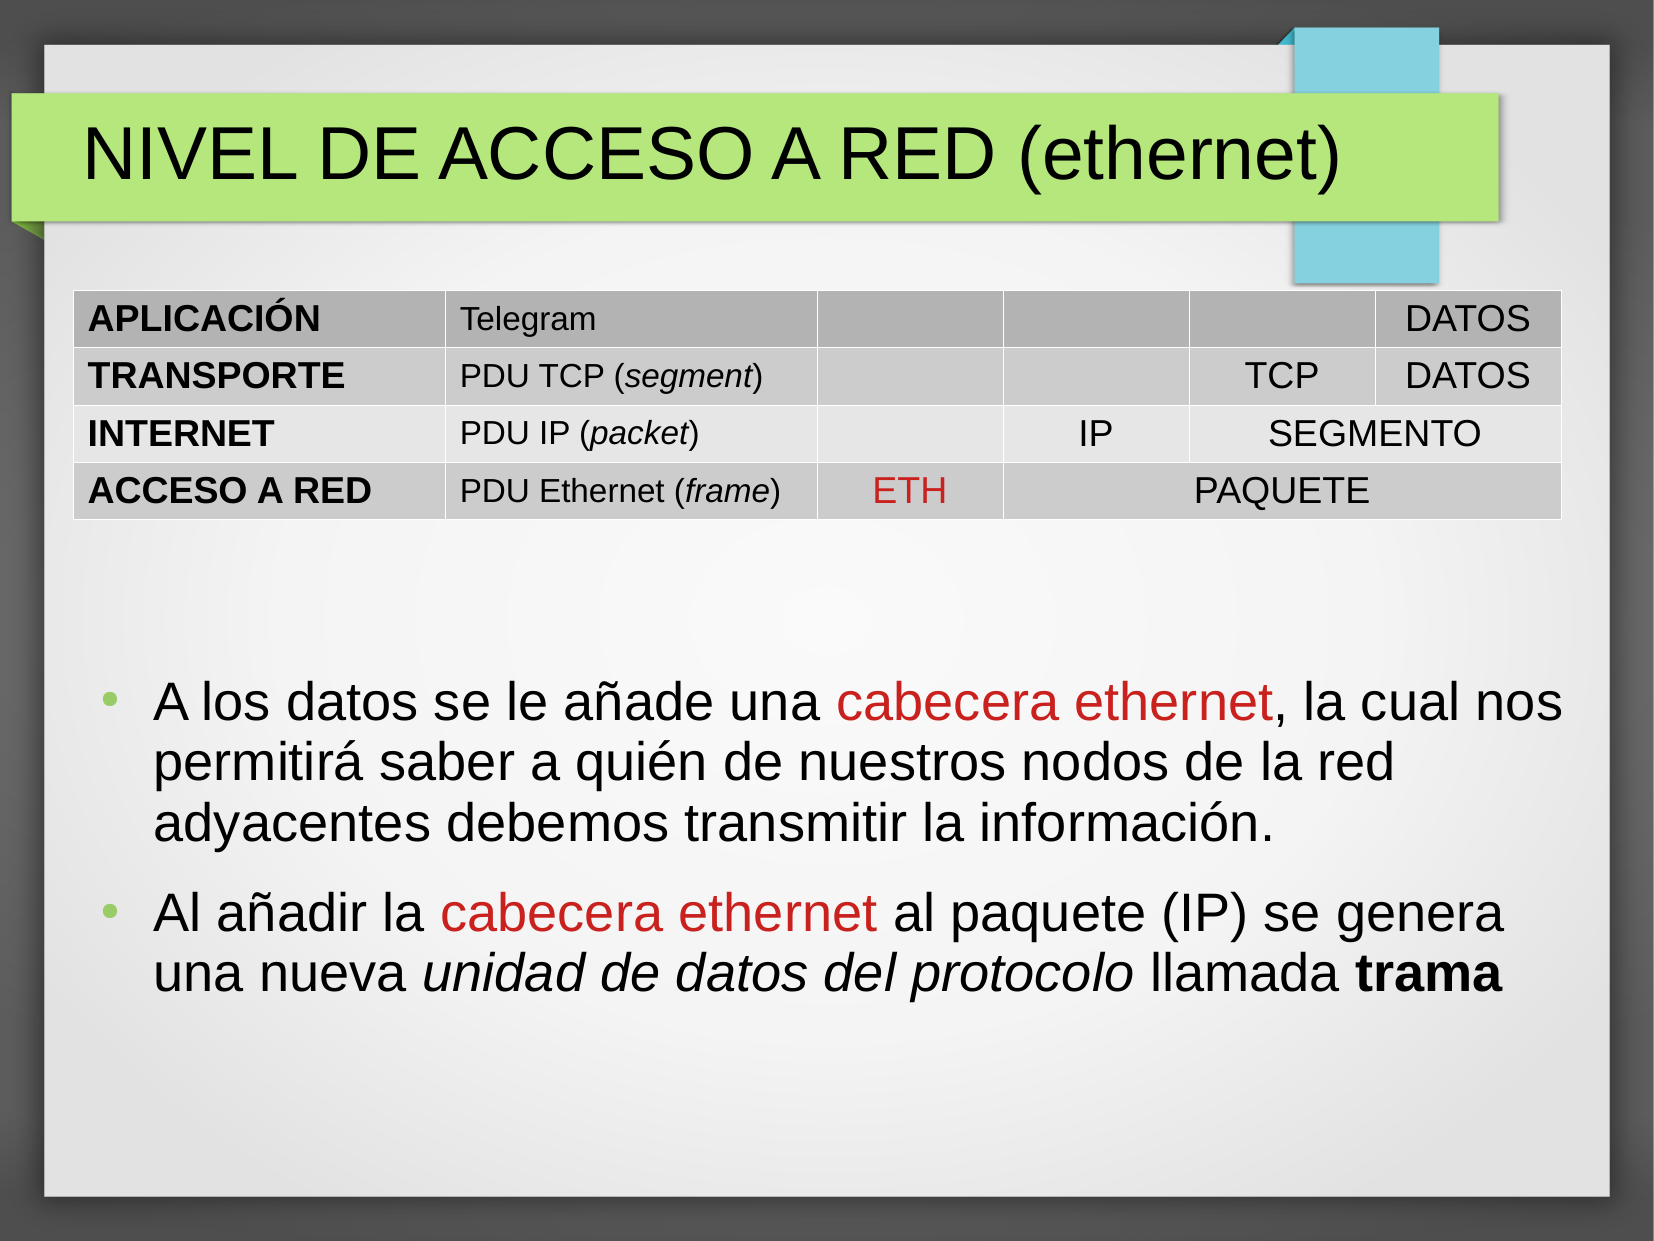

# NIVEL DE ACCESO A RED (ethernet)
| APLICACIÓN | Telegram | | | | DATOS |
| --- | --- | --- | --- | --- | --- |
| TRANSPORTE | PDU TCP (segment) | | | TCP | DATOS |
| INTERNET | PDU IP (packet) | | IP | SEGMENTO | |
| ACCESO A RED | PDU Ethernet (frame) | ETH | PAQUETE | | |
A los datos se le añade una cabecera ethernet, la cual nos permitirá saber a quién de nuestros nodos de la red adyacentes debemos transmitir la información.
Al añadir la cabecera ethernet al paquete (IP) se genera una nueva unidad de datos del protocolo llamada trama